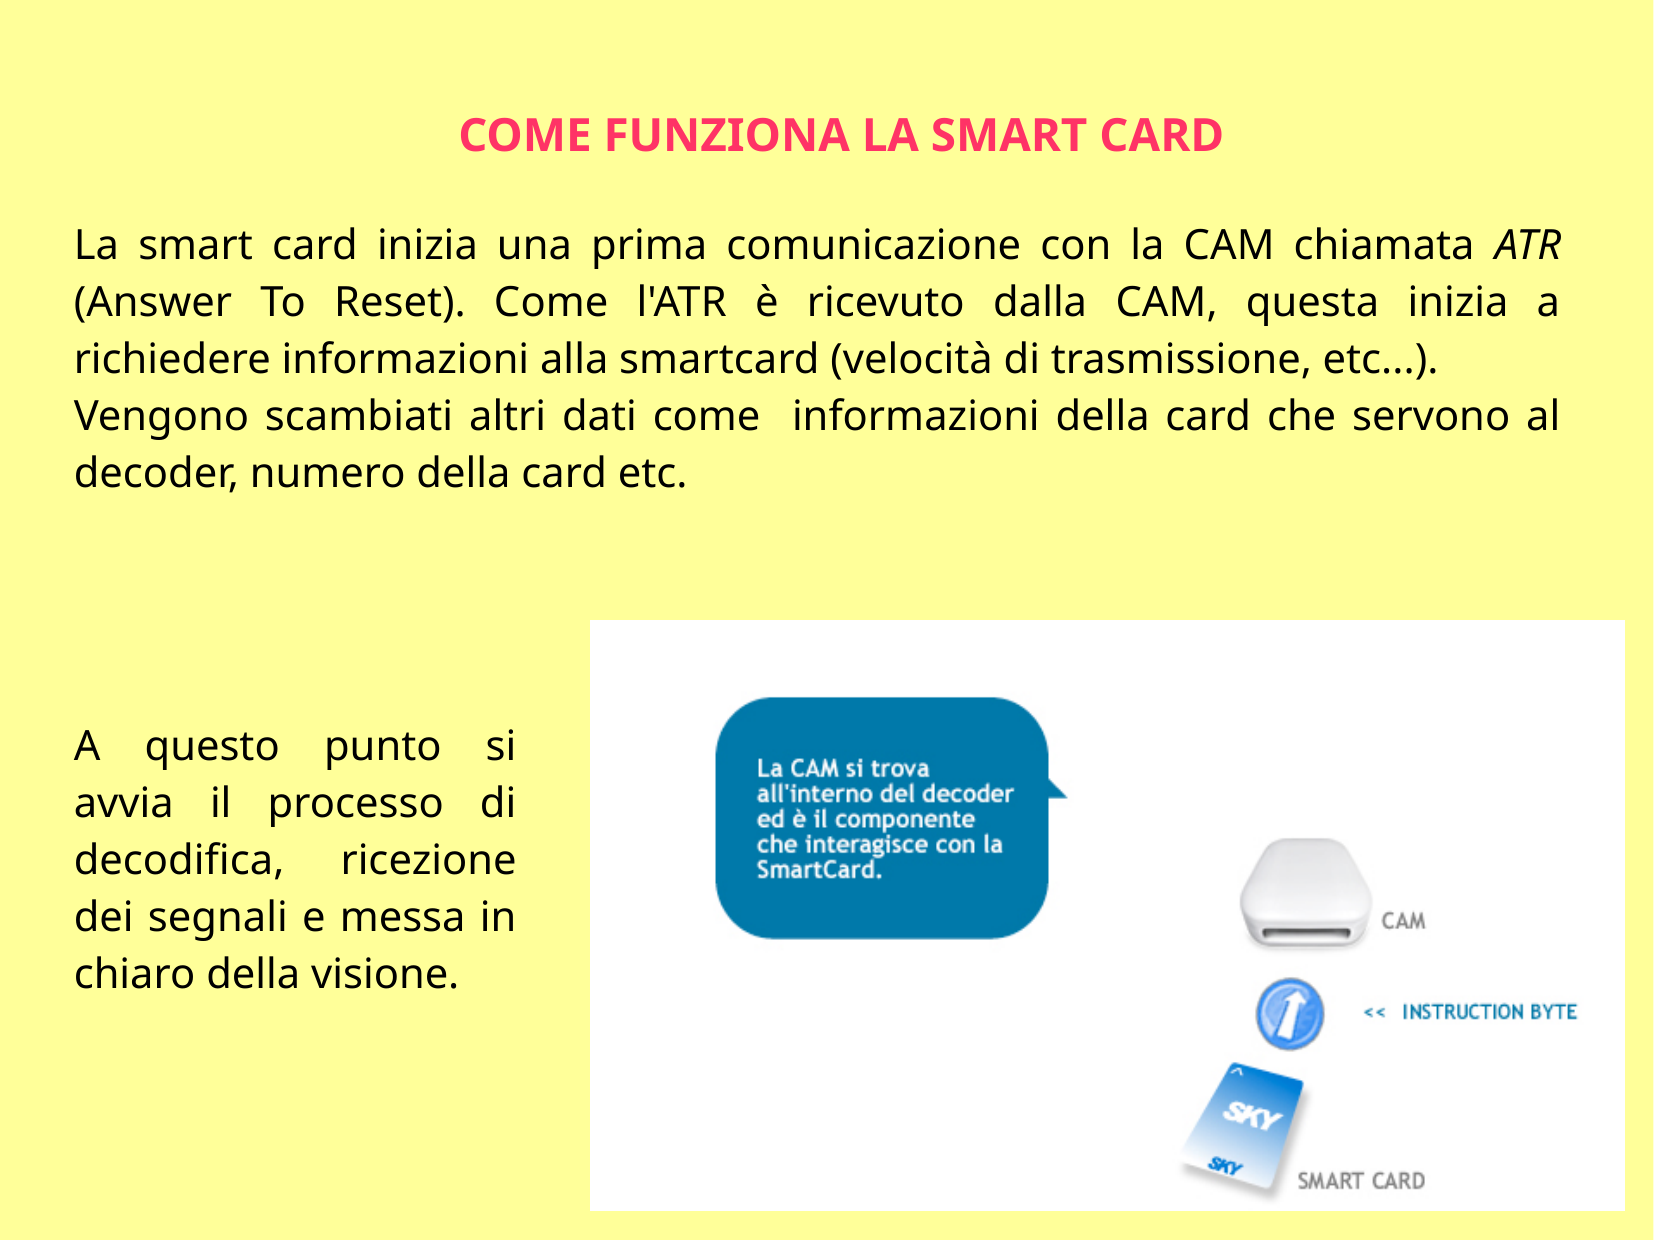

COME FUNZIONA LA SMART CARD
La smart card inizia una prima comunicazione con la CAM chiamata ATR (Answer To Reset). Come l'ATR è ricevuto dalla CAM, questa inizia a richiedere informazioni alla smartcard (velocità di trasmissione, etc...).
Vengono scambiati altri dati come informazioni della card che servono al decoder, numero della card etc.
A questo punto si avvia il processo di decodifica, ricezione dei segnali e messa in chiaro della visione.